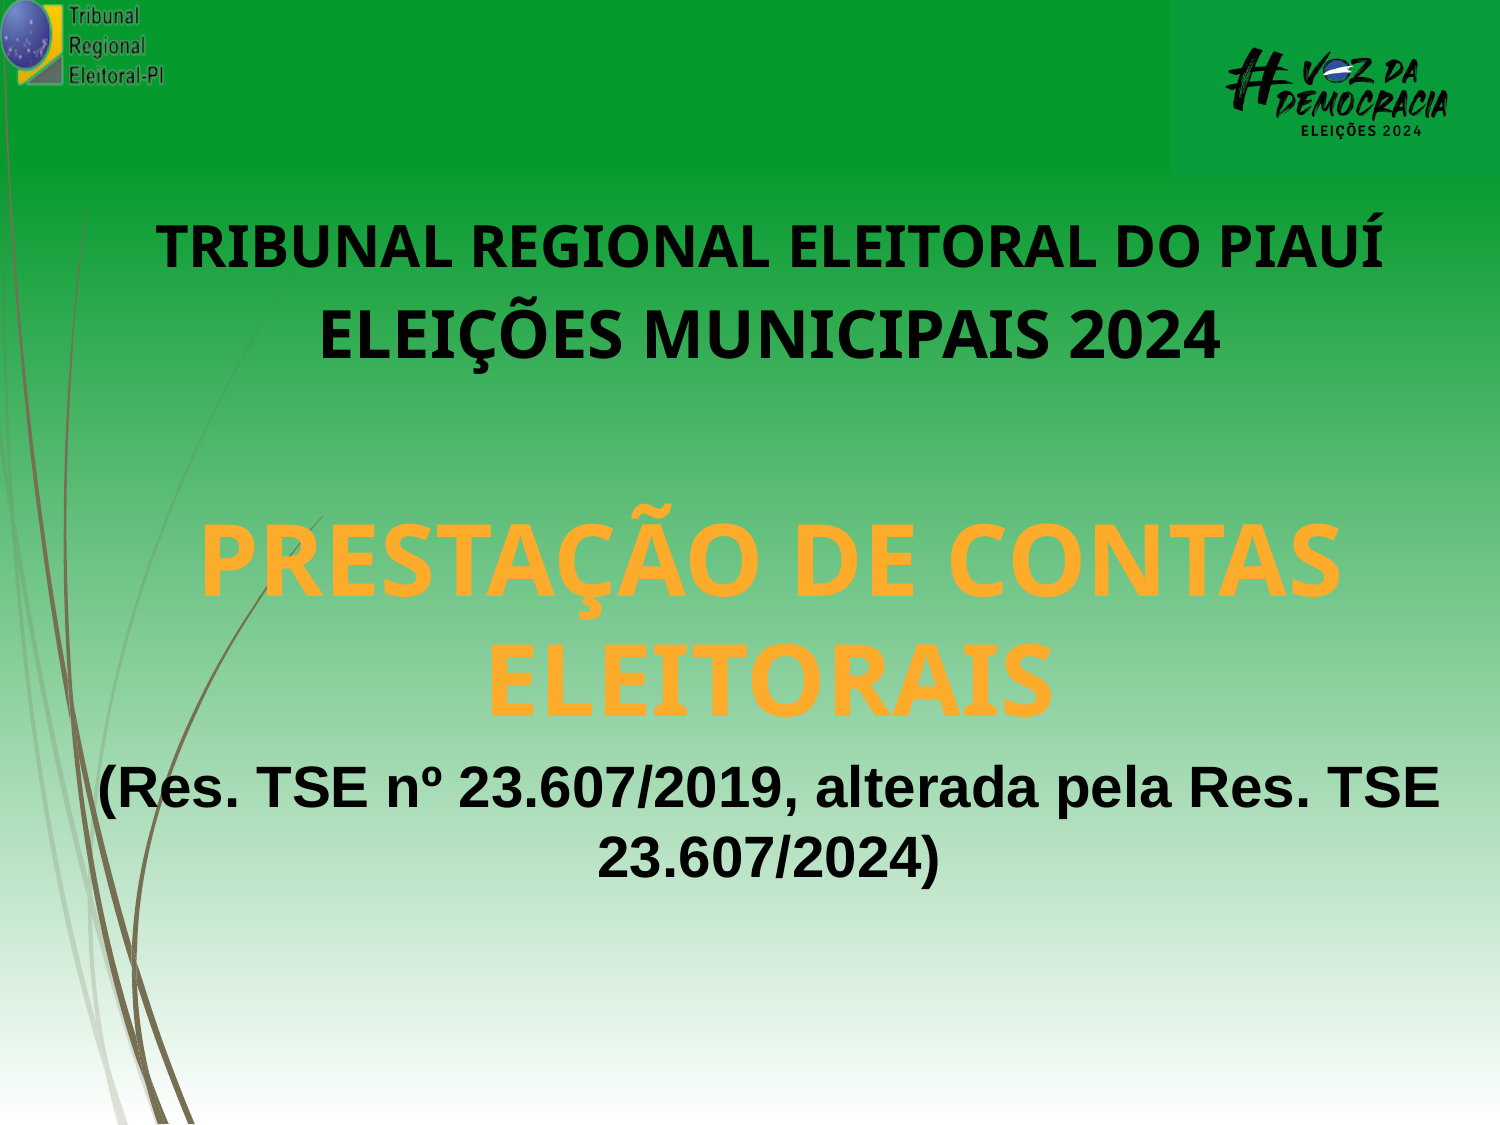

TRIBUNAL REGIONAL ELEITORAL DO PIAUÍ
ELEIÇÕES MUNICIPAIS 2024
PRESTAÇÃO DE CONTAS ELEITORAIS
(Res. TSE nº 23.607/2019, alterada pela Res. TSE 23.607/2024)